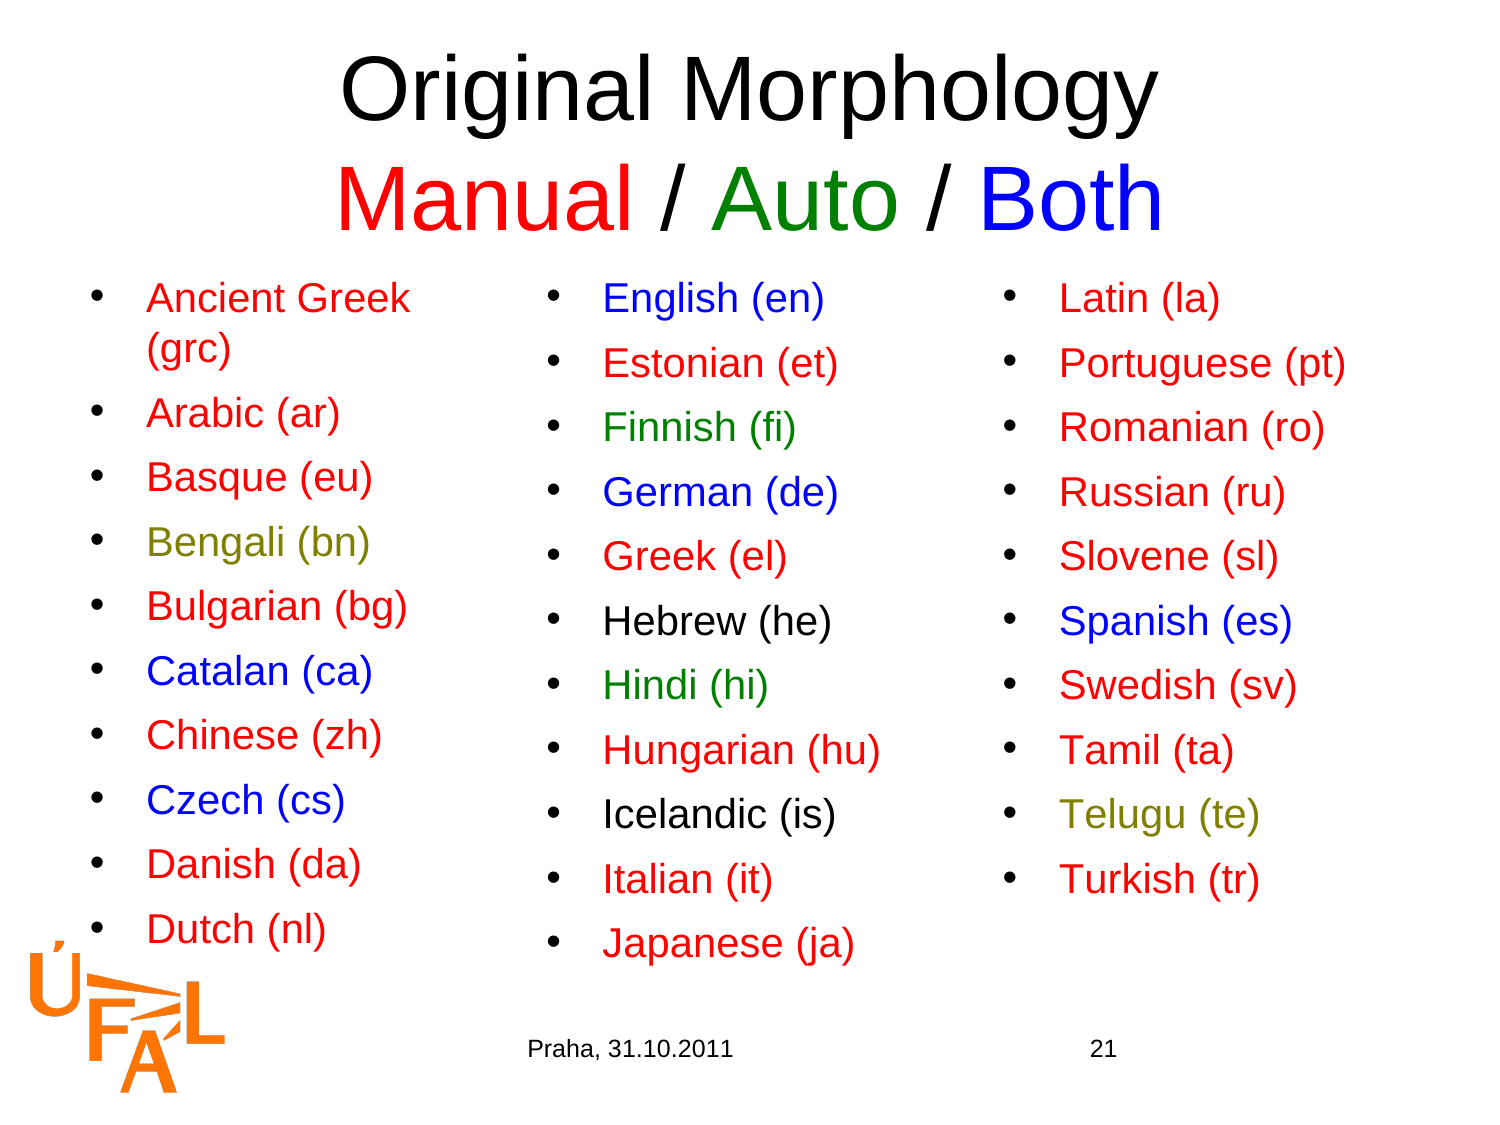

# Original Morphology Manual / Auto / Both
Ancient Greek (grc)
Arabic (ar)
Basque (eu)
Bengali (bn)
Bulgarian (bg)
Catalan (ca)
Chinese (zh)
Czech (cs)
Danish (da)
Dutch (nl)
English (en)
Estonian (et)
Finnish (fi)
German (de)
Greek (el)
Hebrew (he)
Hindi (hi)
Hungarian (hu)
Icelandic (is)
Italian (it)
Japanese (ja)
Latin (la)
Portuguese (pt)
Romanian (ro)
Russian (ru)
Slovene (sl)
Spanish (es)
Swedish (sv)
Tamil (ta)
Telugu (te)
Turkish (tr)
Praha, 31.10.2011
21